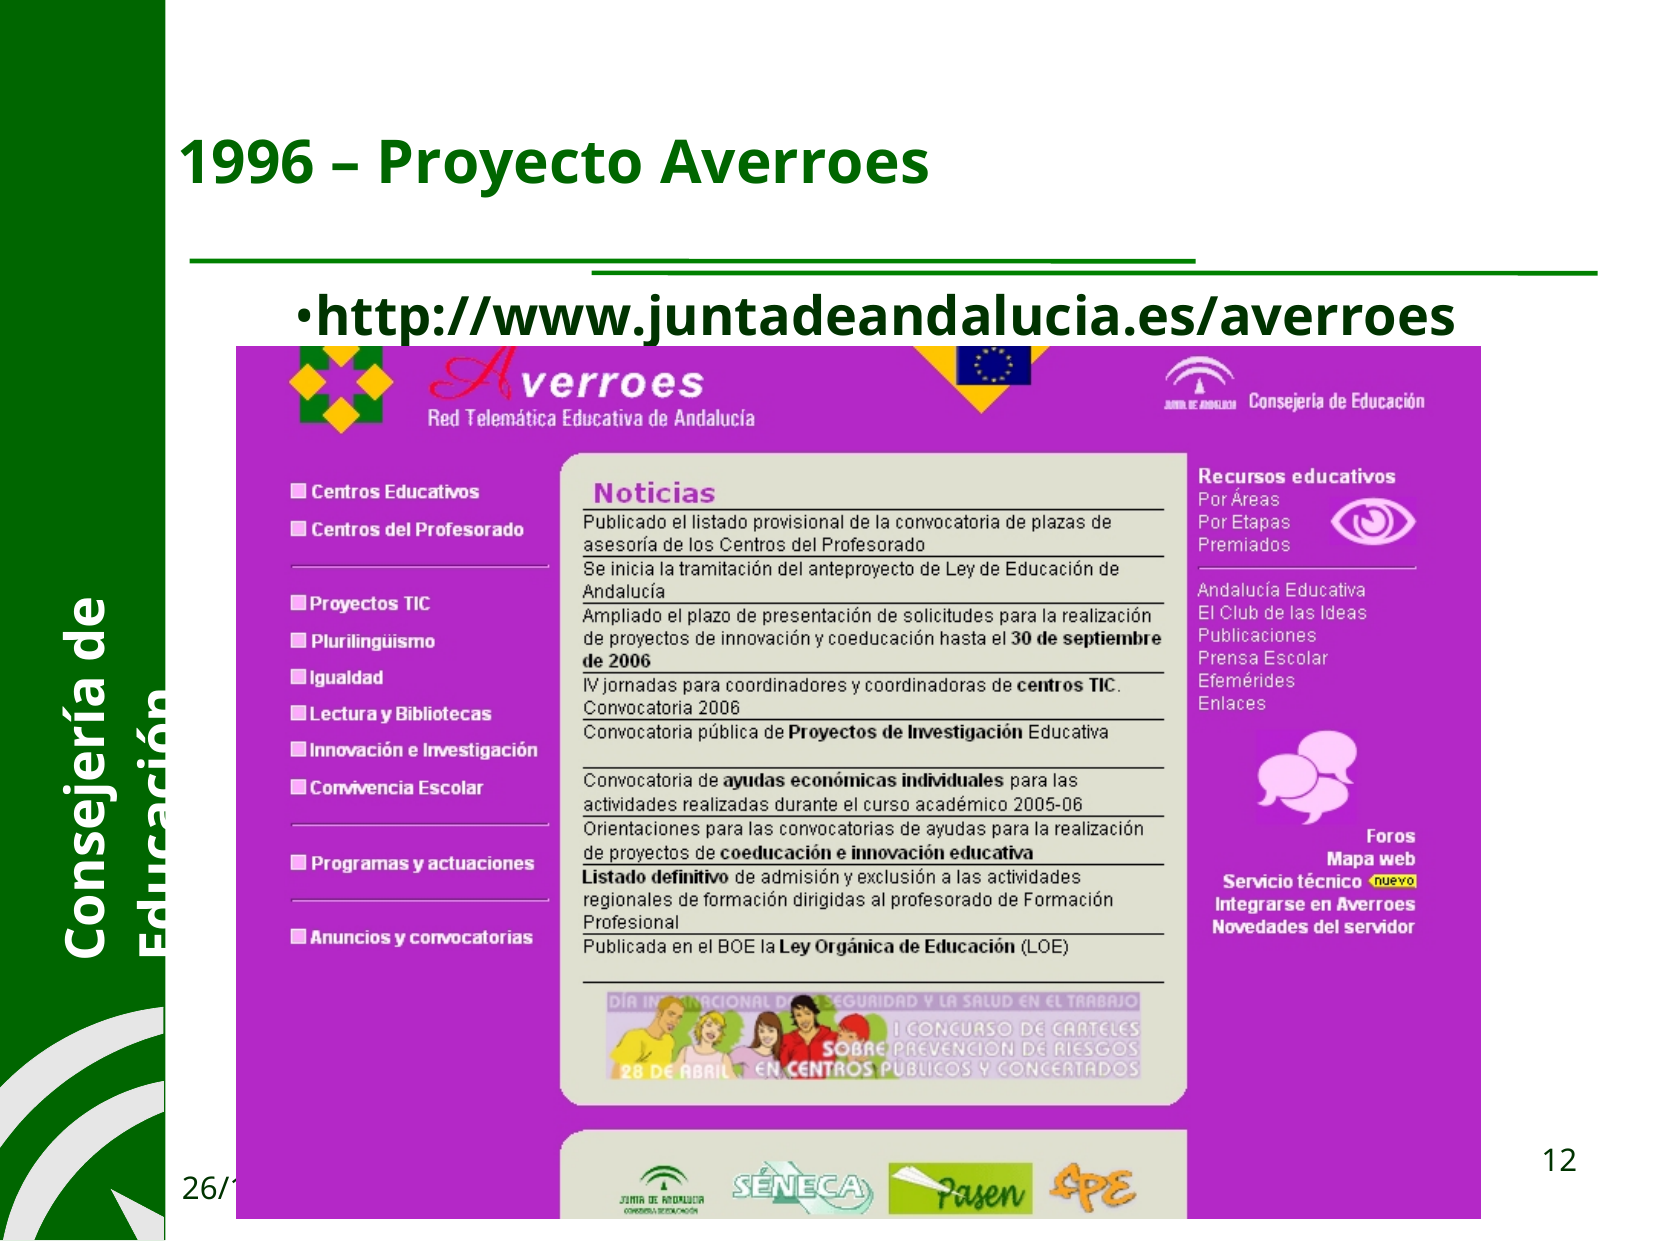

# 1996 – Proyecto Averroes
http://www.juntadeandalucia.es/averroes
12